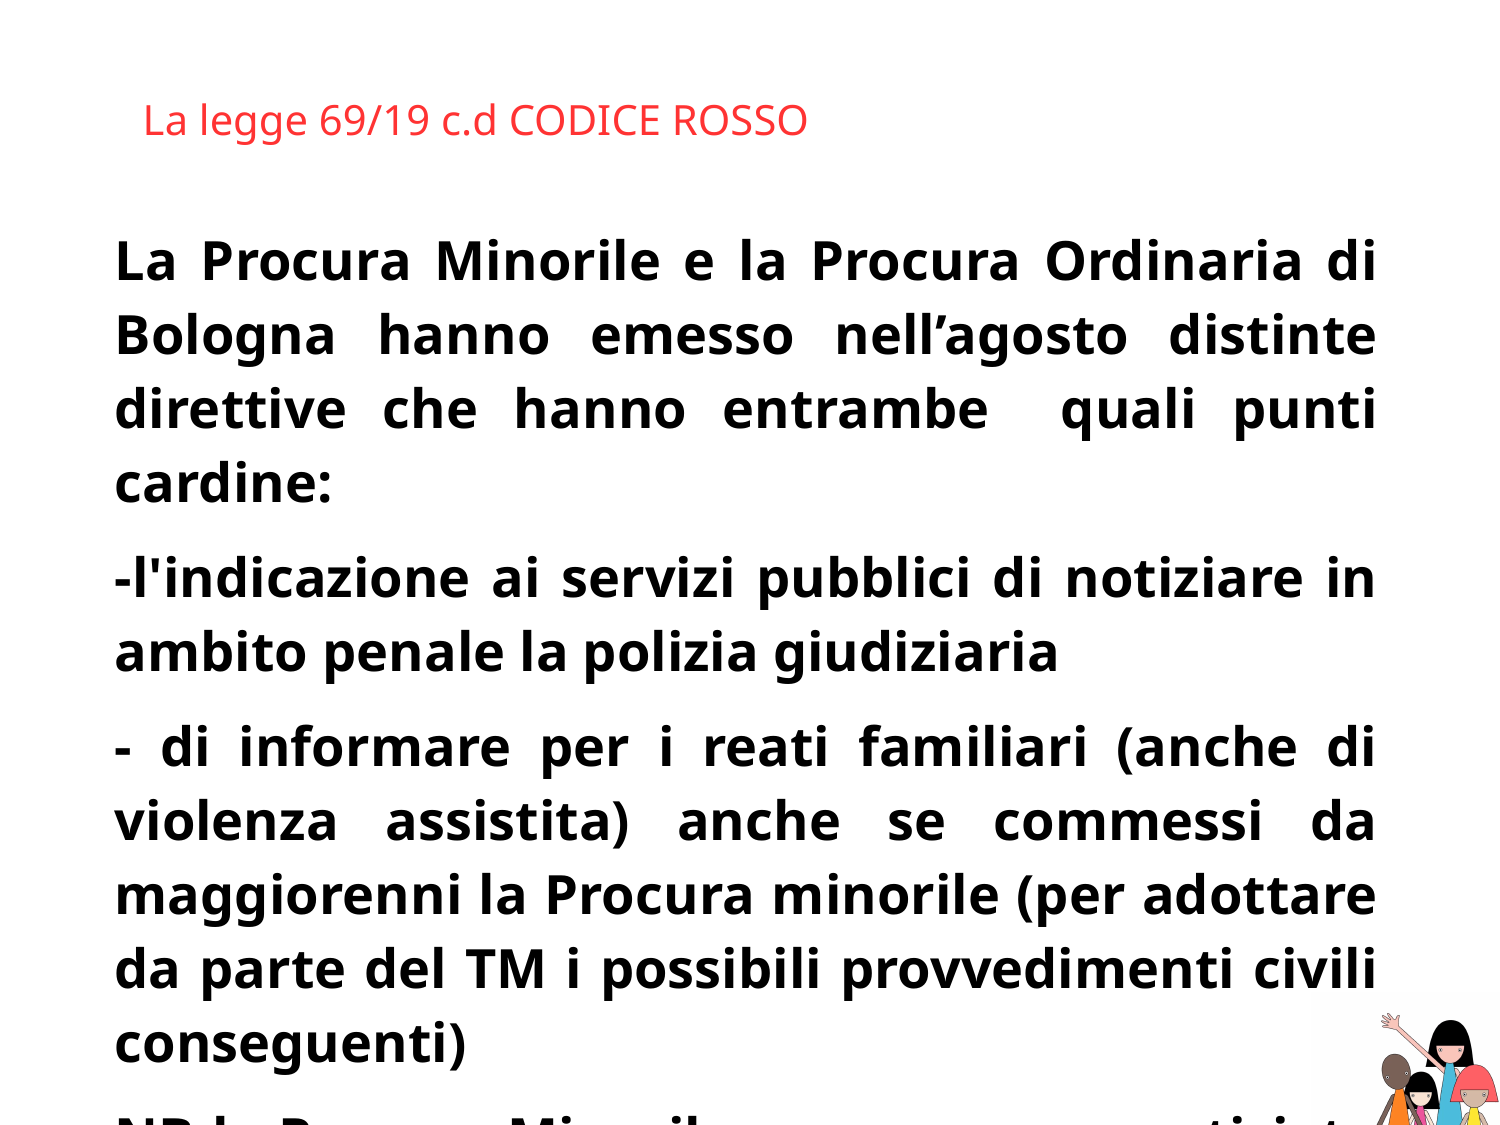

La legge 69/19 c.d CODICE ROSSO
La Procura Minorile e la Procura Ordinaria di Bologna hanno emesso nell’agosto distinte direttive che hanno entrambe quali punti cardine:
-l'indicazione ai servizi pubblici di notiziare in ambito penale la polizia giudiziaria
- di informare per i reati familiari (anche di violenza assistita) anche se commessi da maggiorenni la Procura minorile (per adottare da parte del TM i possibili provvedimenti civili conseguenti)
NB la Procura Minorile va comunque notiziata dai servizi pubblici anche nel caso di casi di grave pregiudizio a danno di minorenne, una tale omissione integrerebbe il reato di cui all’ art. 328 cp (omissione d’atti d’ufficio)